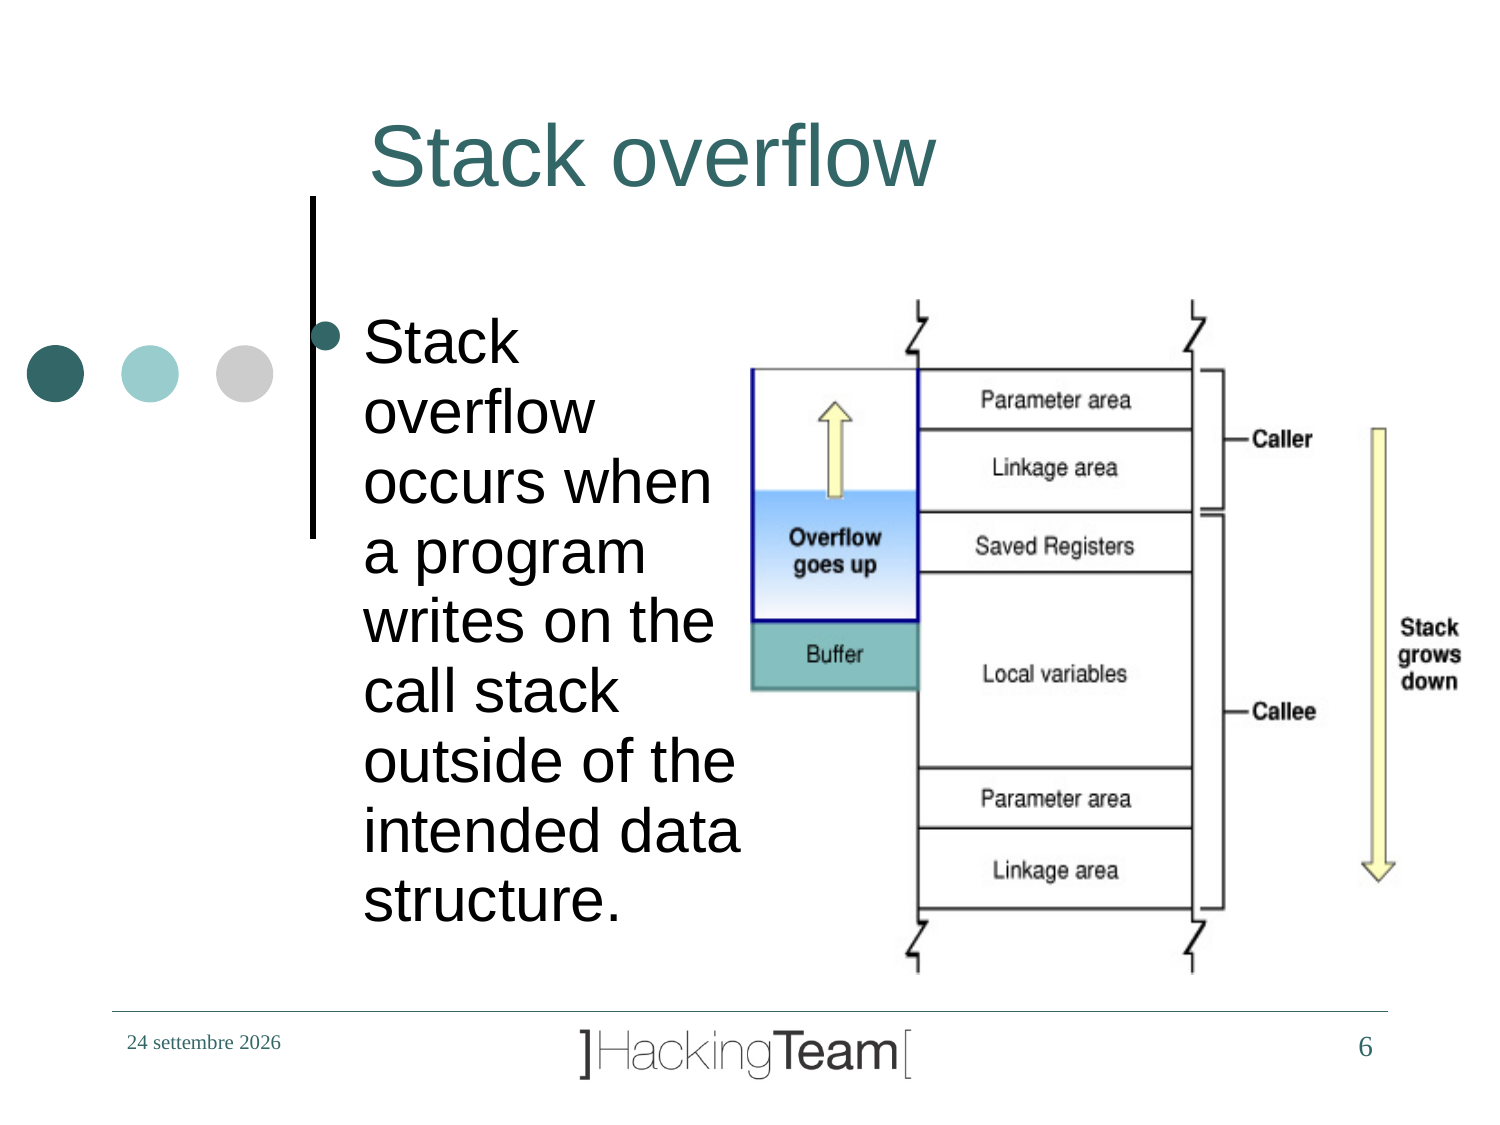

# Stack overflow
Stack overflow occurs when a program writes on the call stack outside of the intended data structure.
6